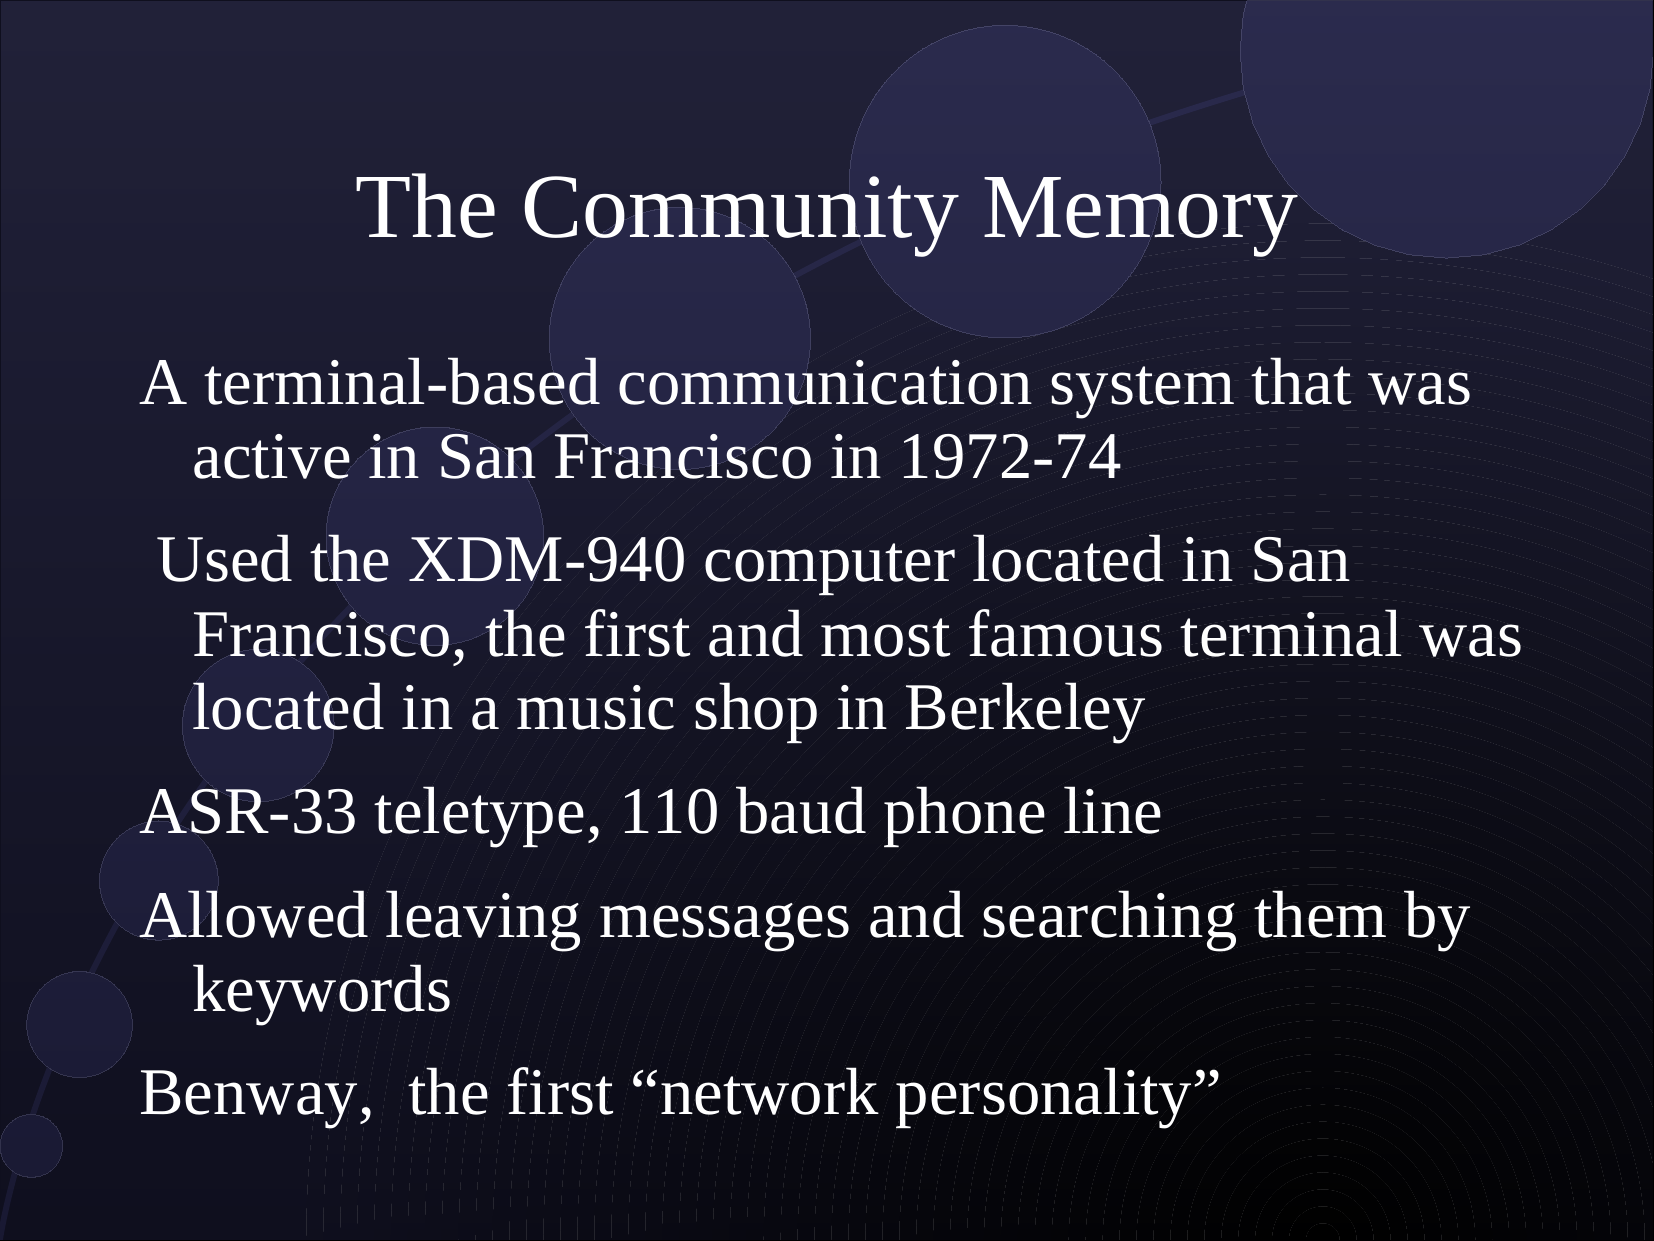

# The Community Memory
A terminal-based communication system that was active in San Francisco in 1972-74
 Used the XDM-940 computer located in San Francisco, the first and most famous terminal was located in a music shop in Berkeley
ASR-33 teletype, 110 baud phone line
Allowed leaving messages and searching them by keywords
Benway, the first “network personality”